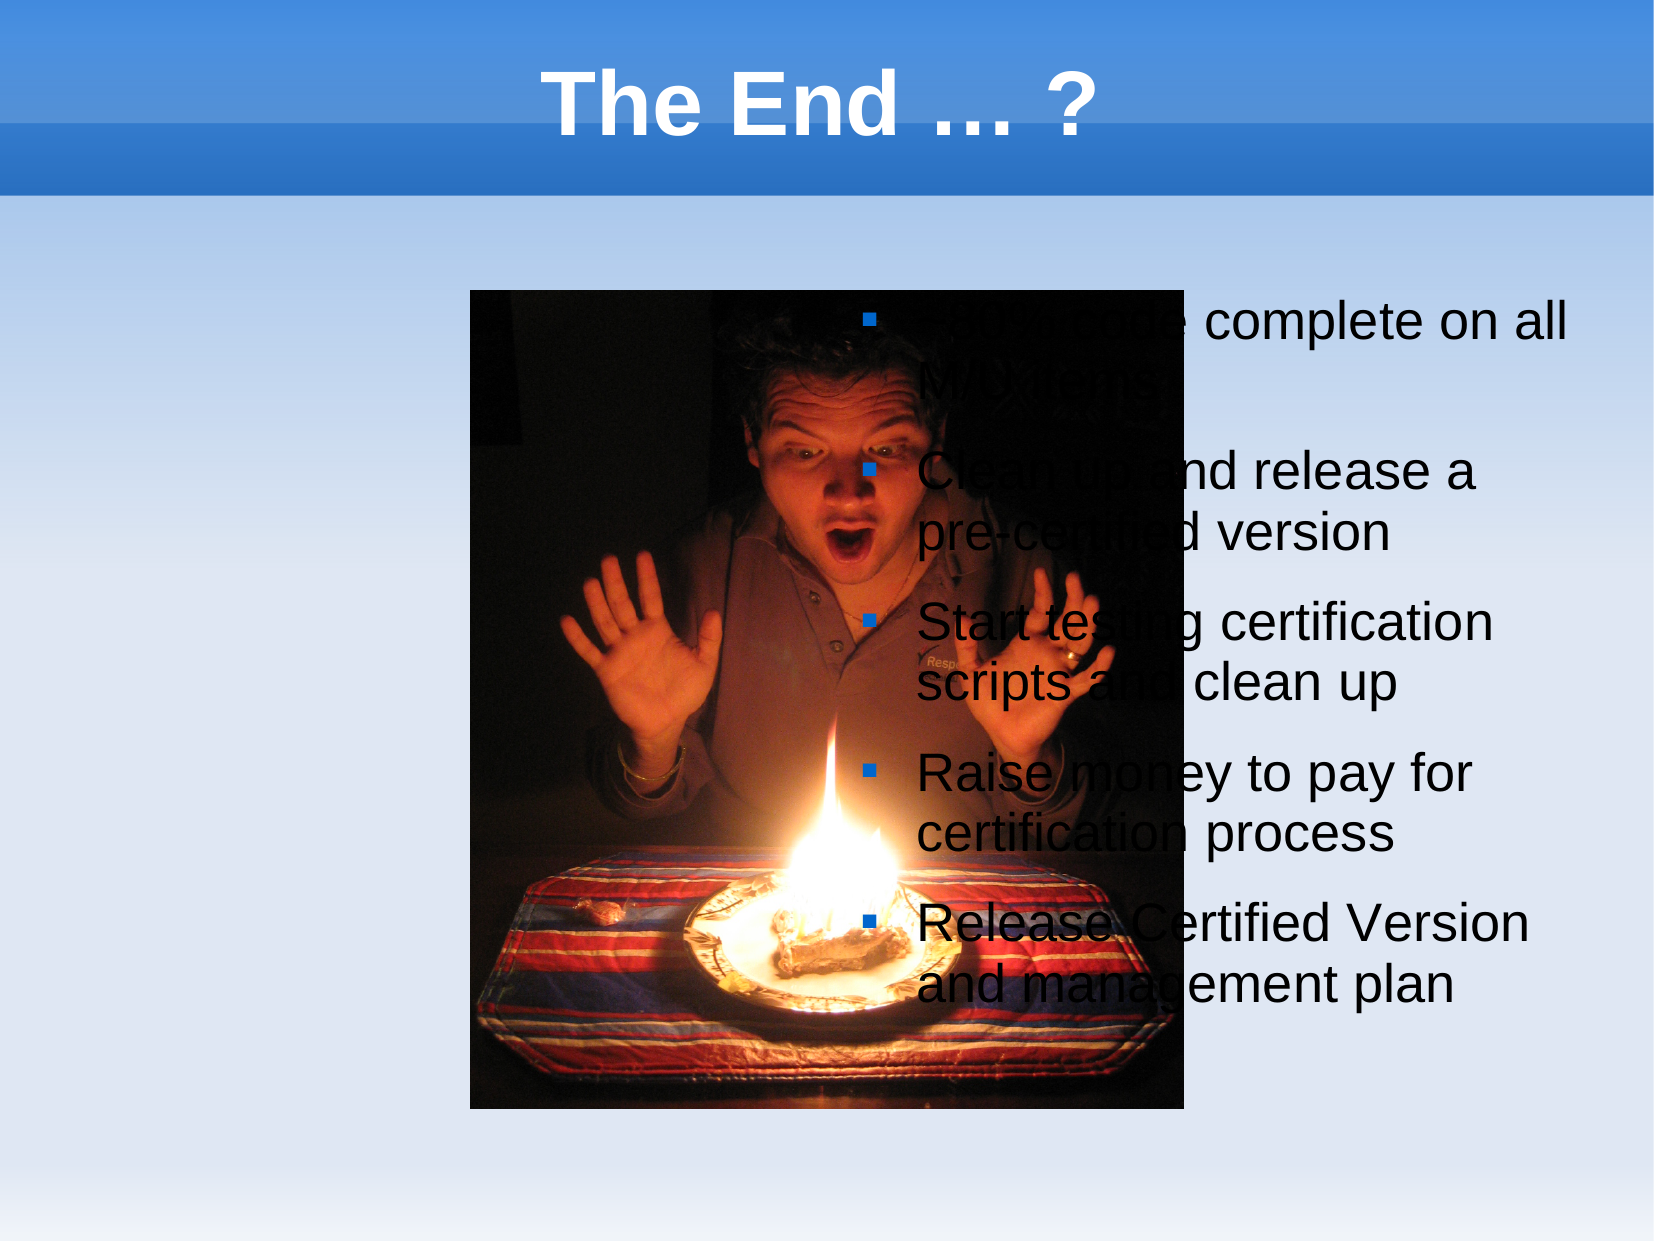

# The End … ?
~80% code complete on all M/U items
Clean up and release a pre-certified version
Start testing certification scripts and clean up
Raise money to pay for certification process
Release Certified Version and management plan